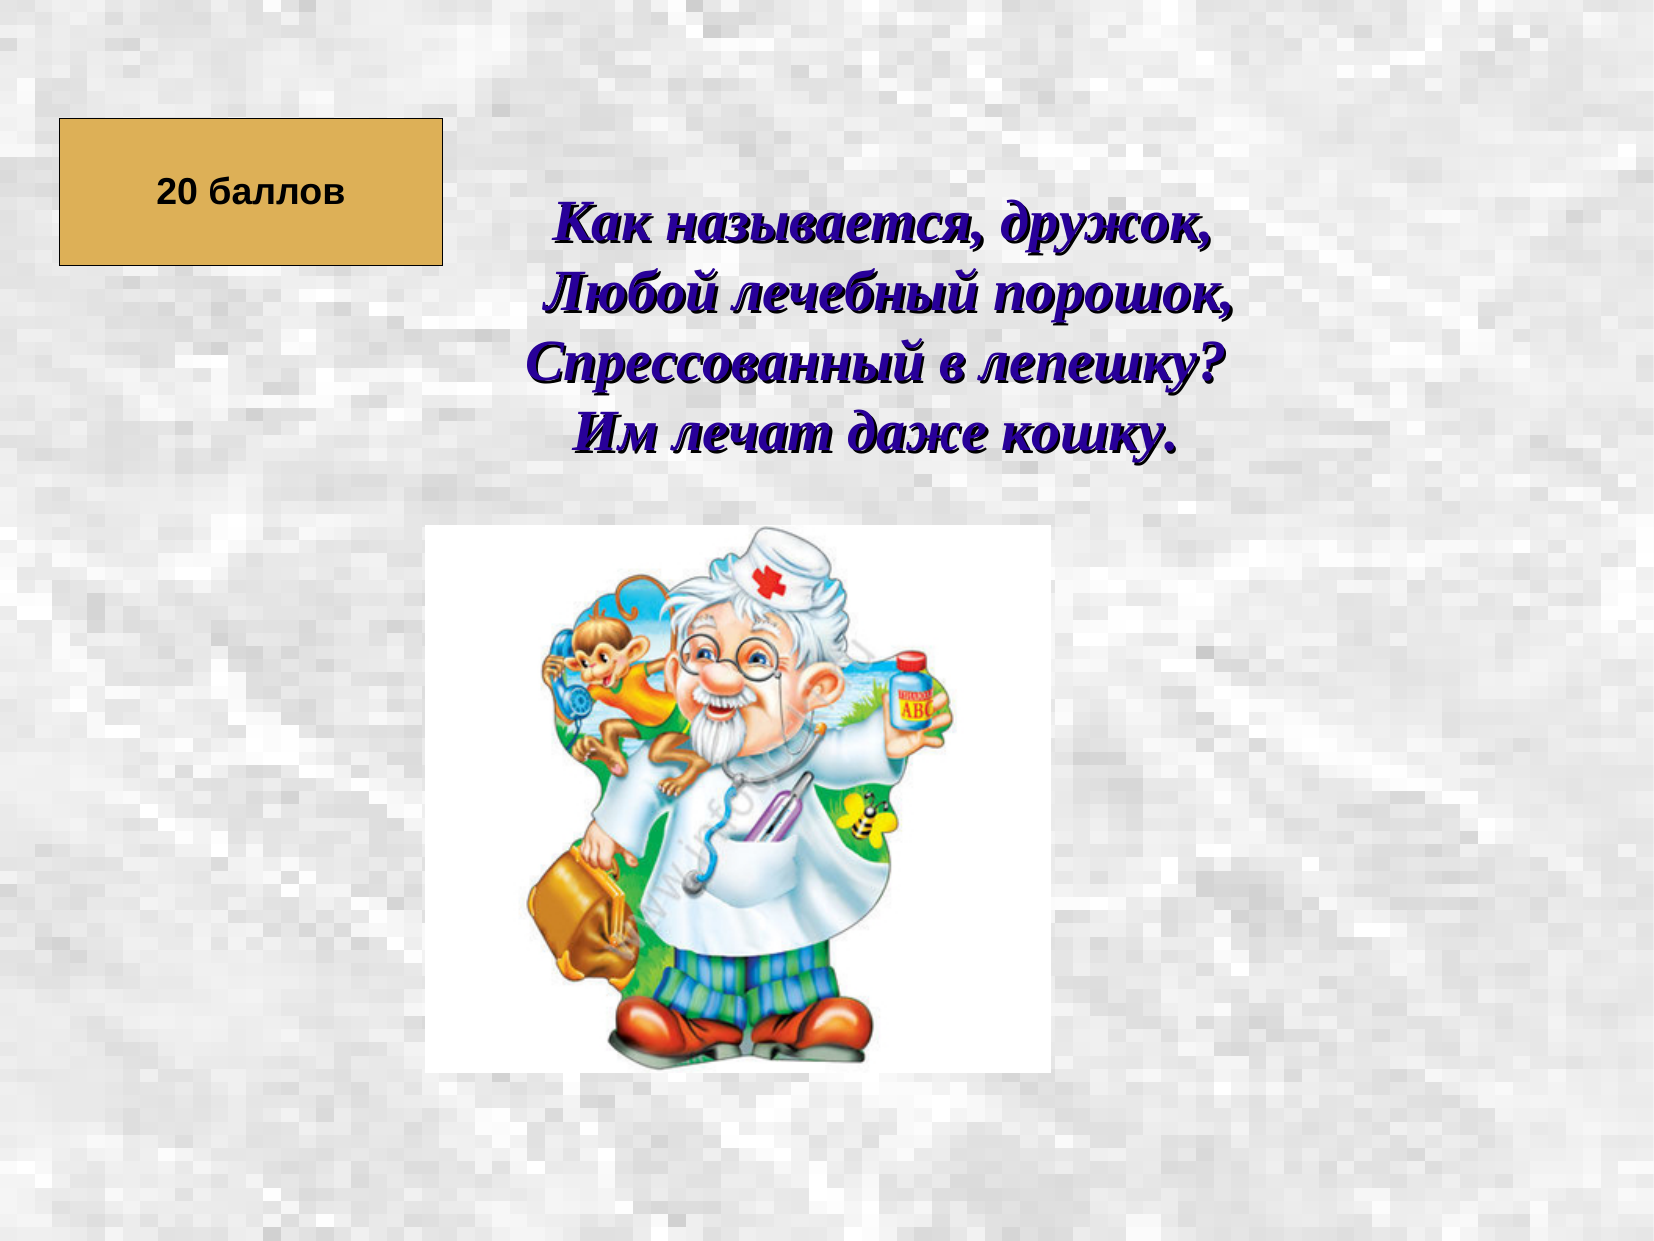

20 баллов
# Как называется, дружок, Любой лечебный порошок, Спрессованный в лепешку? Им лечат даже кошку.